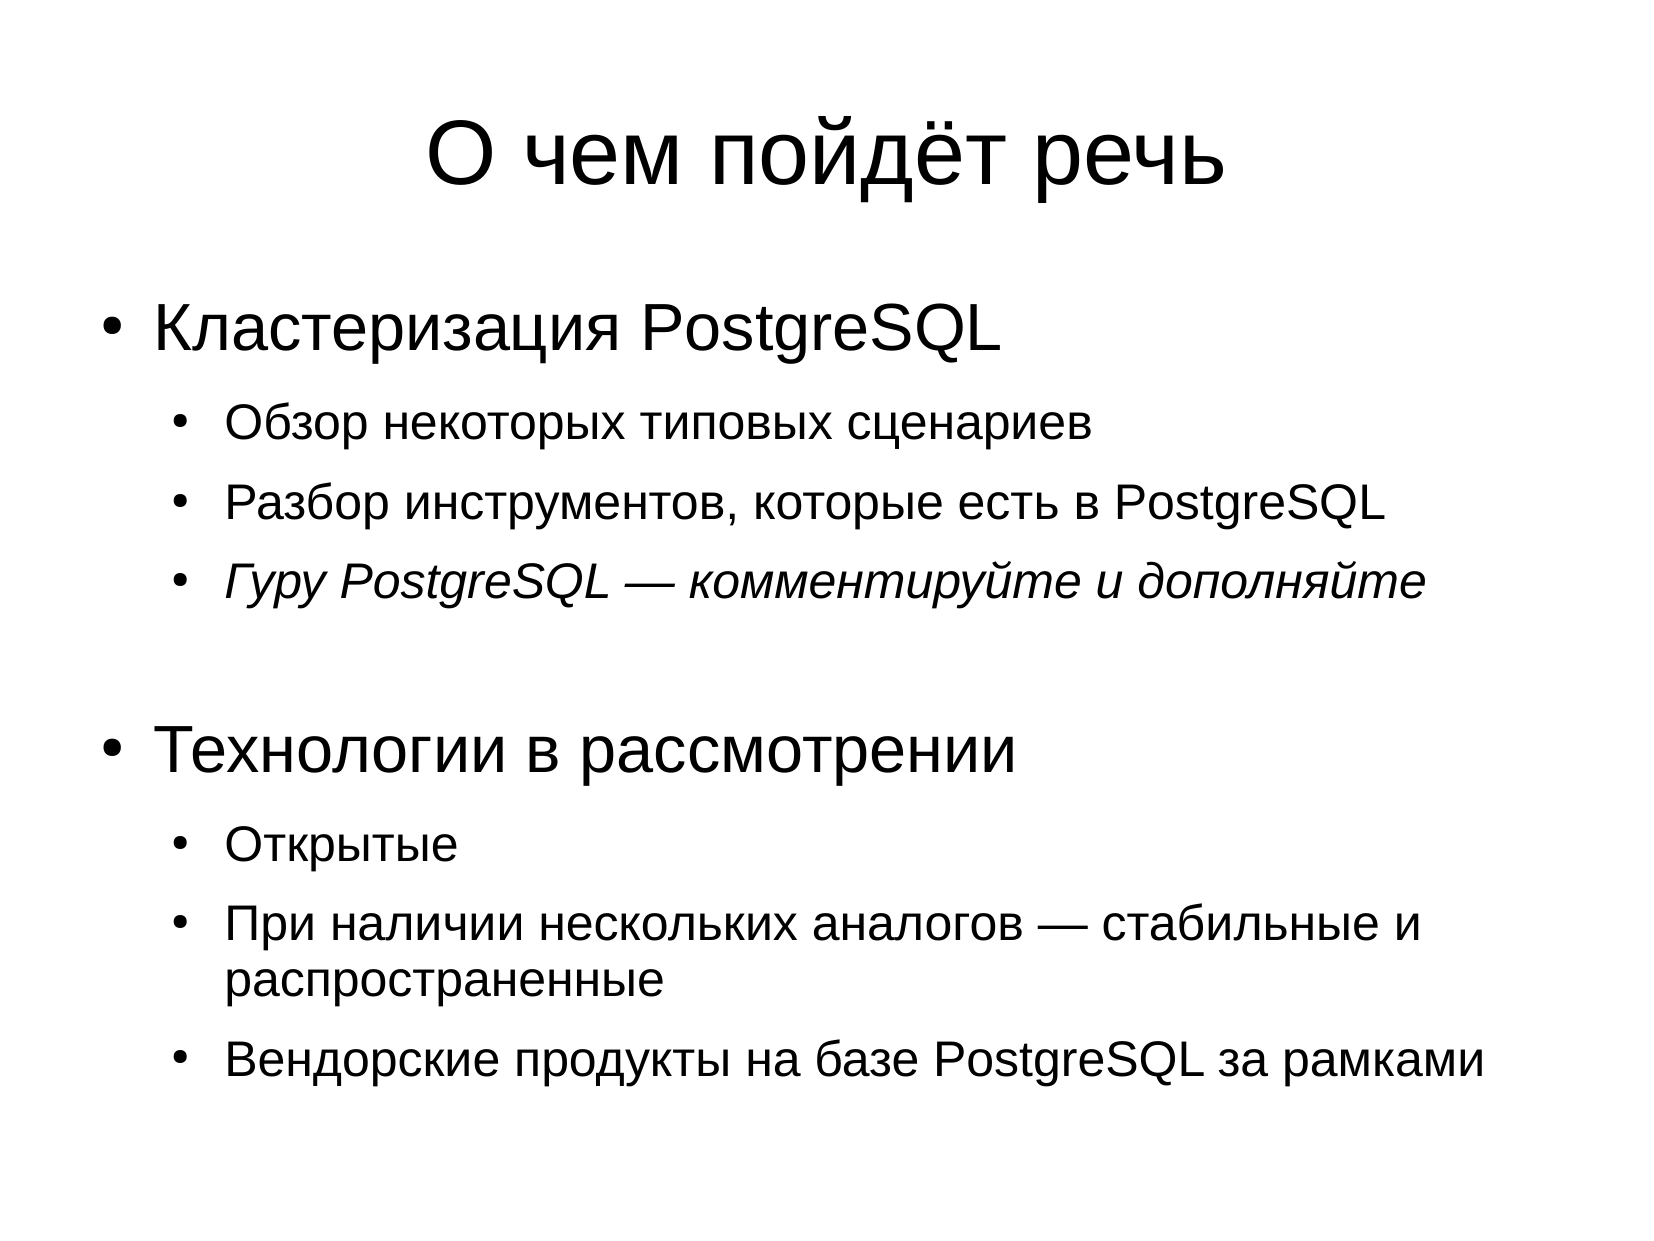

# О чем пойдёт речь
Кластеризация PostgreSQL
Обзор некоторых типовых сценариев
Разбор инструментов, которые есть в PostgreSQL
Гуру PostgreSQL — комментируйте и дополняйте
Технологии в рассмотрении
Открытые
При наличии нескольких аналогов — стабильные и распространенные
Вендорские продукты на базе PostgreSQL за рамками